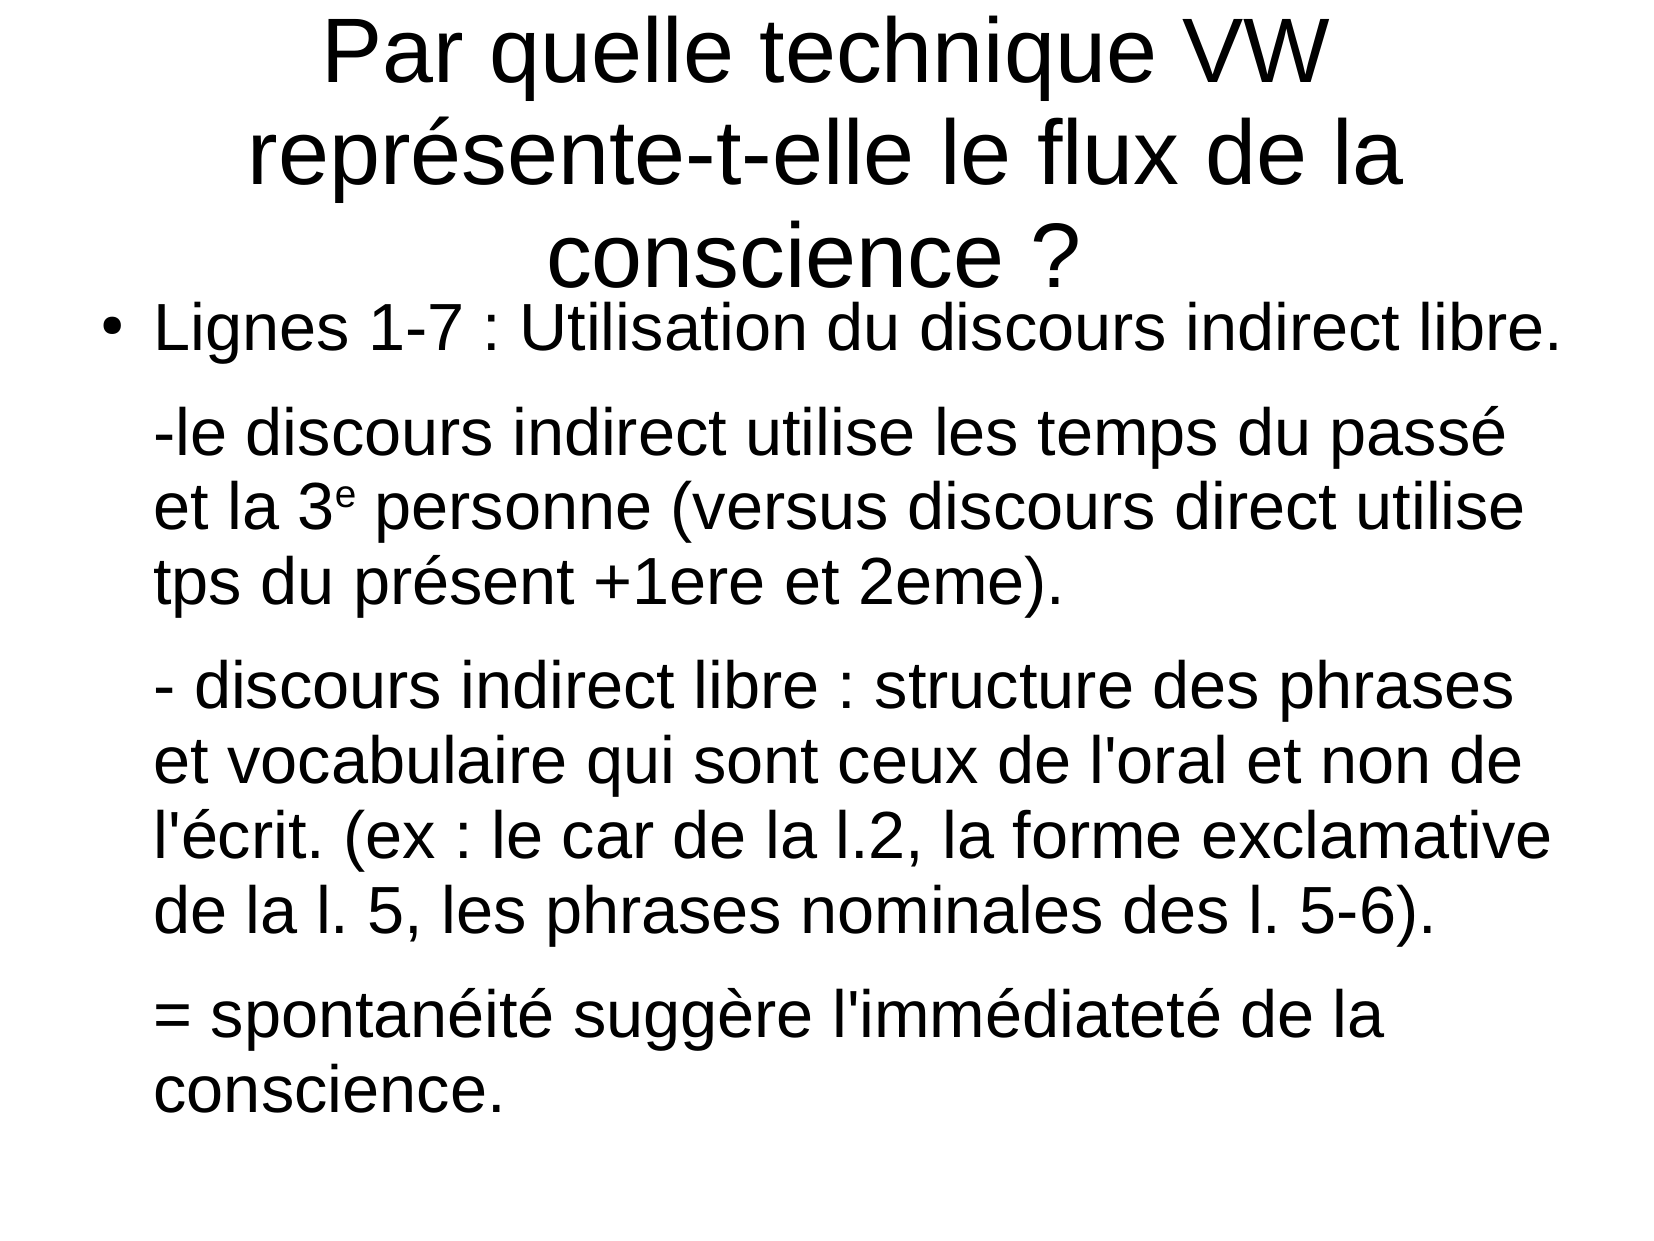

# Par quelle technique VW représente-t-elle le flux de la conscience ?
Lignes 1-7 : Utilisation du discours indirect libre.
-le discours indirect utilise les temps du passé et la 3e personne (versus discours direct utilise tps du présent +1ere et 2eme).
- discours indirect libre : structure des phrases et vocabulaire qui sont ceux de l'oral et non de l'écrit. (ex : le car de la l.2, la forme exclamative de la l. 5, les phrases nominales des l. 5-6).
= spontanéité suggère l'immédiateté de la conscience.